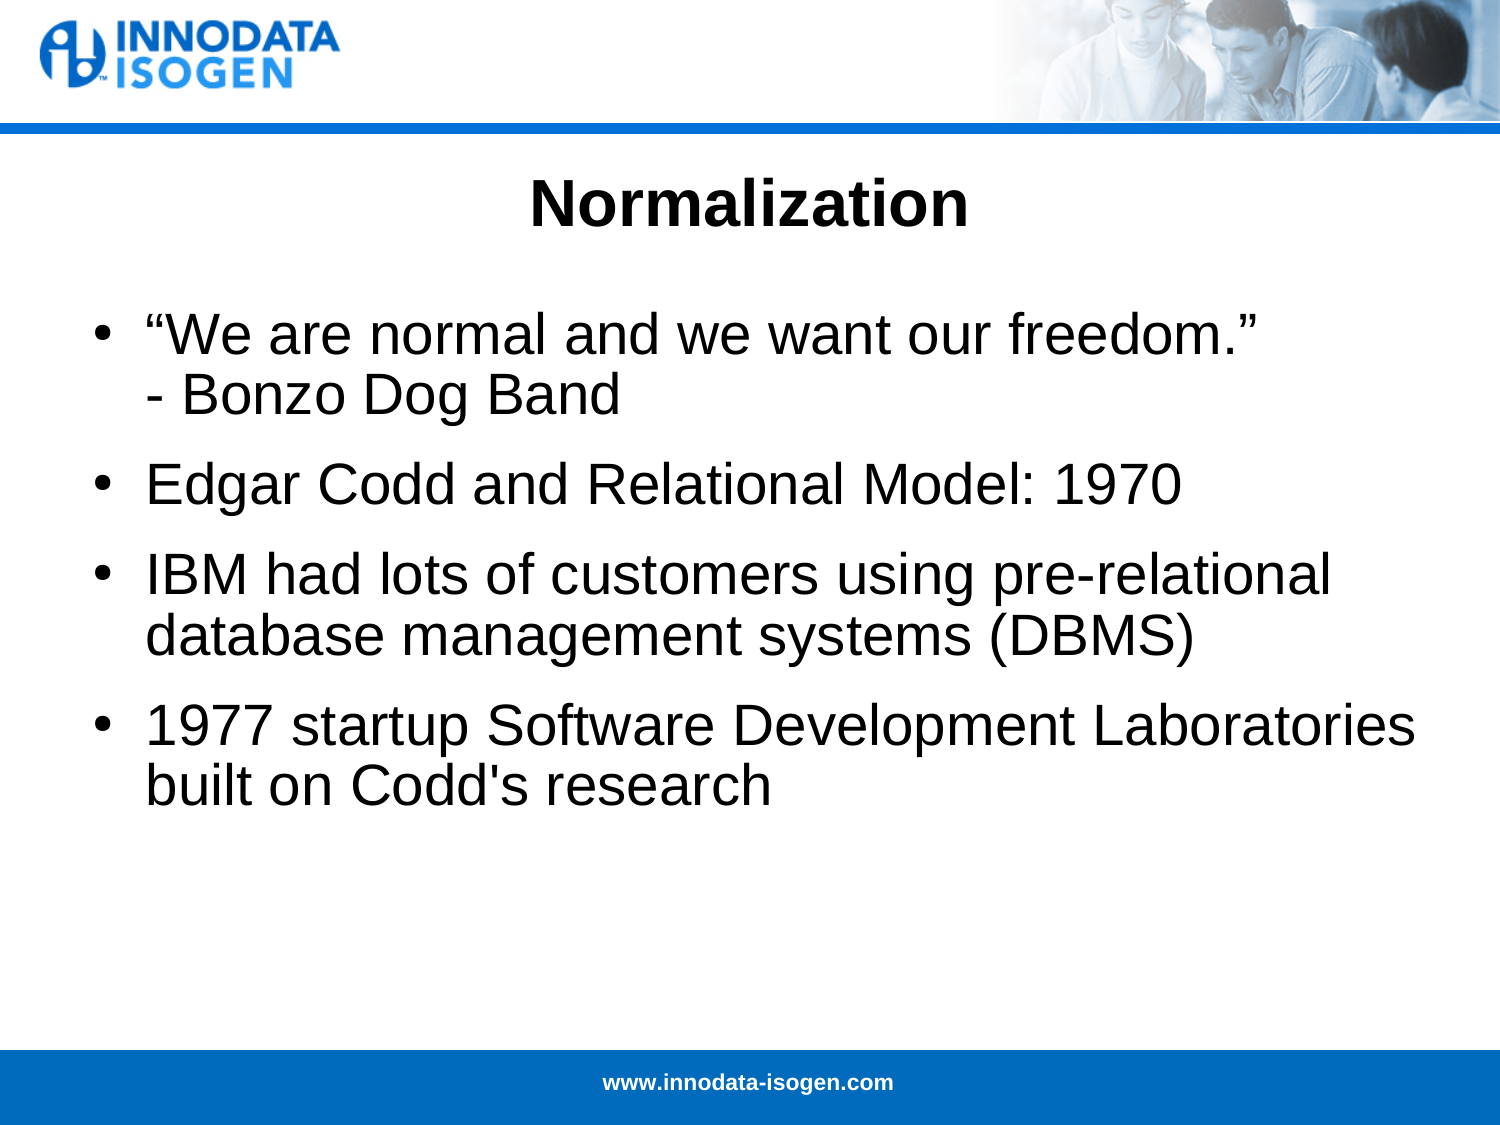

# Normalization
“We are normal and we want our freedom.” - Bonzo Dog Band
Edgar Codd and Relational Model: 1970
IBM had lots of customers using pre-relational database management systems (DBMS)
1977 startup Software Development Laboratories built on Codd's research